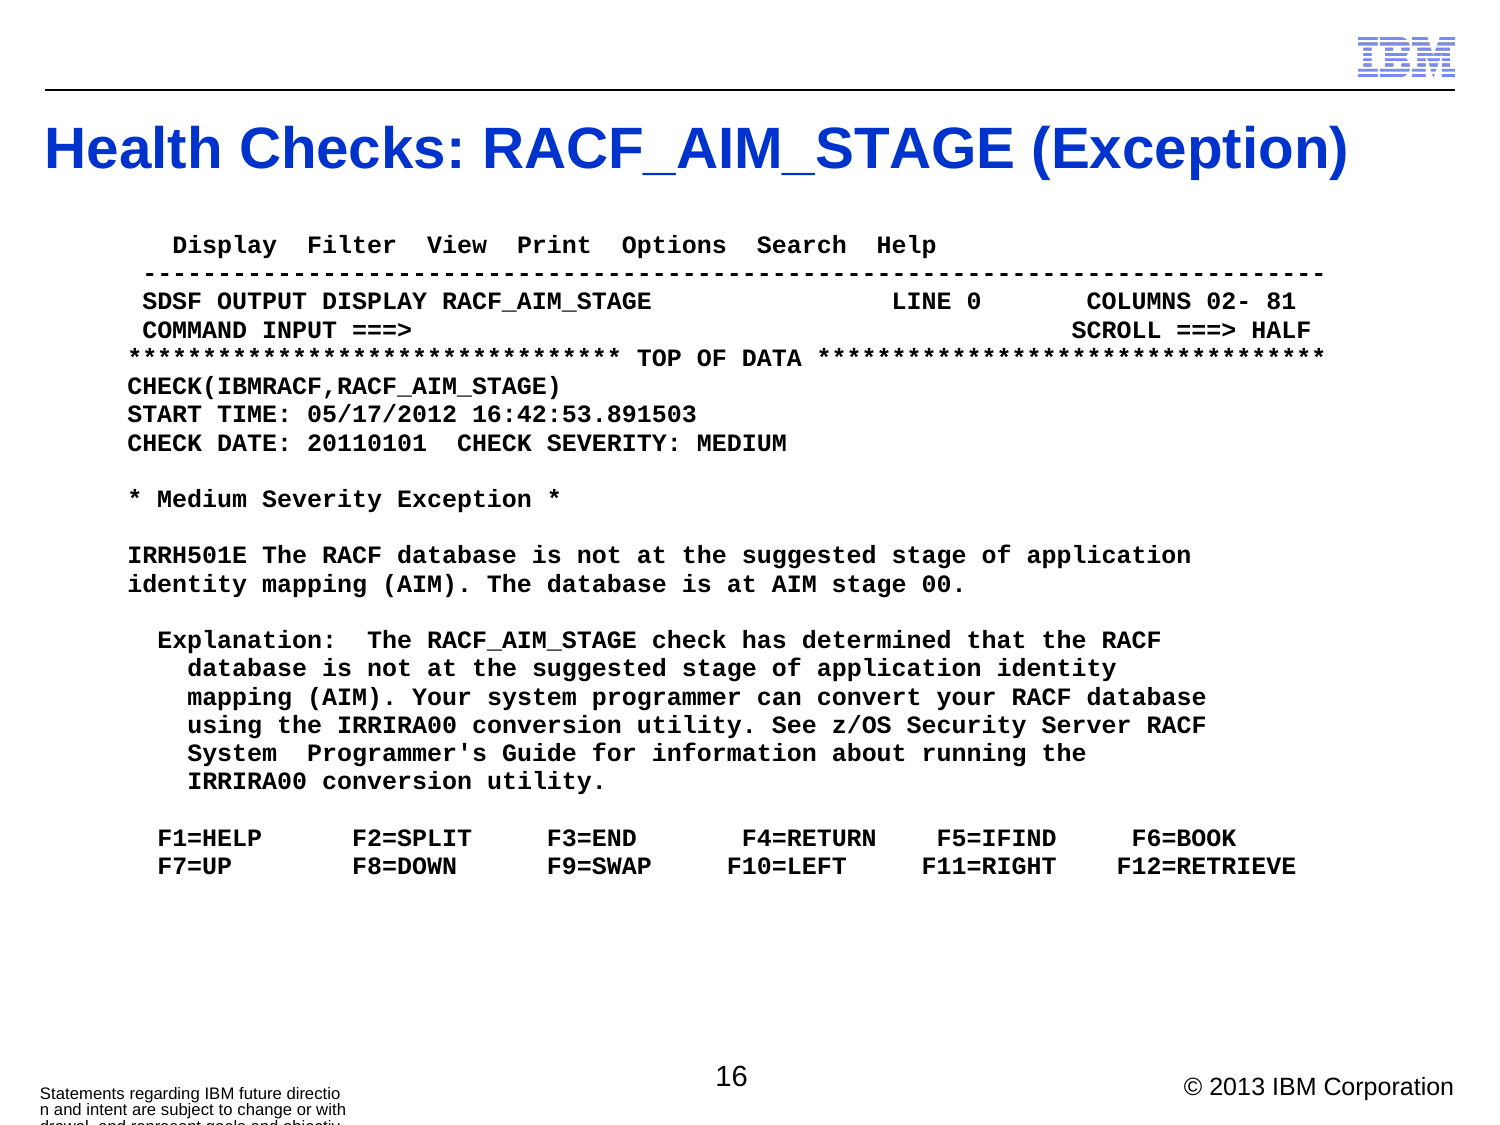

# Health Checks: RACF_AIM_STAGE (Exception)
| Display Filter View Print Options Search Help ------------------------------------------------------------------------------- SDSF OUTPUT DISPLAY RACF\_AIM\_STAGE LINE 0 COLUMNS 02- 81 COMMAND INPUT ===> SCROLL ===> HALF \*\*\*\*\*\*\*\*\*\*\*\*\*\*\*\*\*\*\*\*\*\*\*\*\*\*\*\*\*\*\*\*\* TOP OF DATA \*\*\*\*\*\*\*\*\*\*\*\*\*\*\*\*\*\*\*\*\*\*\*\*\*\*\*\*\*\*\*\*\*\* CHECK(IBMRACF,RACF\_AIM\_STAGE) START TIME: 05/17/2012 16:42:53.891503 CHECK DATE: 20110101 CHECK SEVERITY: MEDIUM \* Medium Severity Exception \* IRRH501E The RACF database is not at the suggested stage of application identity mapping (AIM). The database is at AIM stage 00. Explanation: The RACF\_AIM\_STAGE check has determined that the RACF database is not at the suggested stage of application identity mapping (AIM). Your system programmer can convert your RACF database using the IRRIRA00 conversion utility. See z/OS Security Server RACF System Programmer's Guide for information about running the IRRIRA00 conversion utility. F1=HELP F2=SPLIT F3=END F4=RETURN F5=IFIND F6=BOOK F7=UP F8=DOWN F9=SWAP F10=LEFT F11=RIGHT F12=RETRIEVE |
| --- |
16
Statements regarding IBM future direction and intent are subject to change or withdrawal, and represent goals and objectives only.